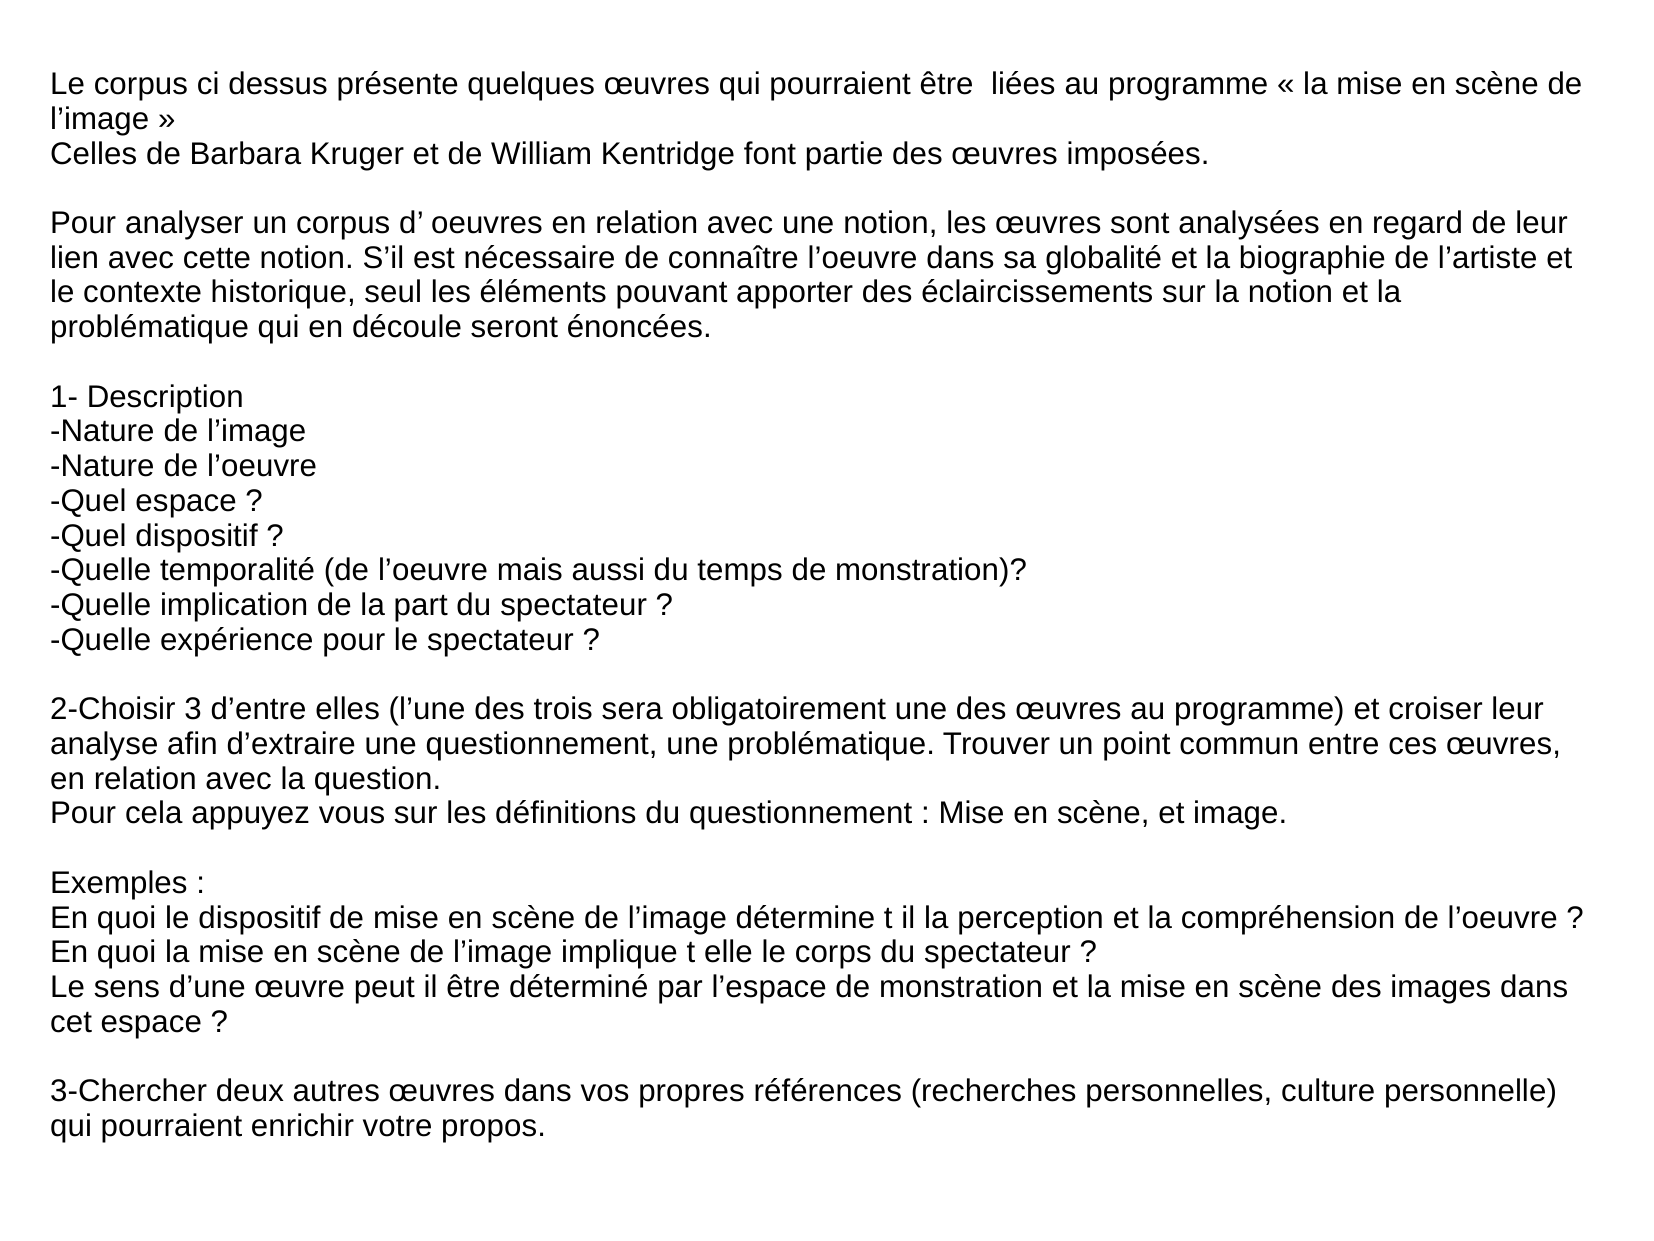

Le corpus ci dessus présente quelques œuvres qui pourraient être liées au programme « la mise en scène de l’image »
Celles de Barbara Kruger et de William Kentridge font partie des œuvres imposées.
Pour analyser un corpus d’ oeuvres en relation avec une notion, les œuvres sont analysées en regard de leur lien avec cette notion. S’il est nécessaire de connaître l’oeuvre dans sa globalité et la biographie de l’artiste et le contexte historique, seul les éléments pouvant apporter des éclaircissements sur la notion et la problématique qui en découle seront énoncées.
1- Description
-Nature de l’image
-Nature de l’oeuvre
-Quel espace ?
-Quel dispositif ?
-Quelle temporalité (de l’oeuvre mais aussi du temps de monstration)?
-Quelle implication de la part du spectateur ?
-Quelle expérience pour le spectateur ?
2-Choisir 3 d’entre elles (l’une des trois sera obligatoirement une des œuvres au programme) et croiser leur analyse afin d’extraire une questionnement, une problématique. Trouver un point commun entre ces œuvres, en relation avec la question.
Pour cela appuyez vous sur les définitions du questionnement : Mise en scène, et image.
Exemples :
En quoi le dispositif de mise en scène de l’image détermine t il la perception et la compréhension de l’oeuvre ?
En quoi la mise en scène de l’image implique t elle le corps du spectateur ?
Le sens d’une œuvre peut il être déterminé par l’espace de monstration et la mise en scène des images dans cet espace ?
3-Chercher deux autres œuvres dans vos propres références (recherches personnelles, culture personnelle) qui pourraient enrichir votre propos.